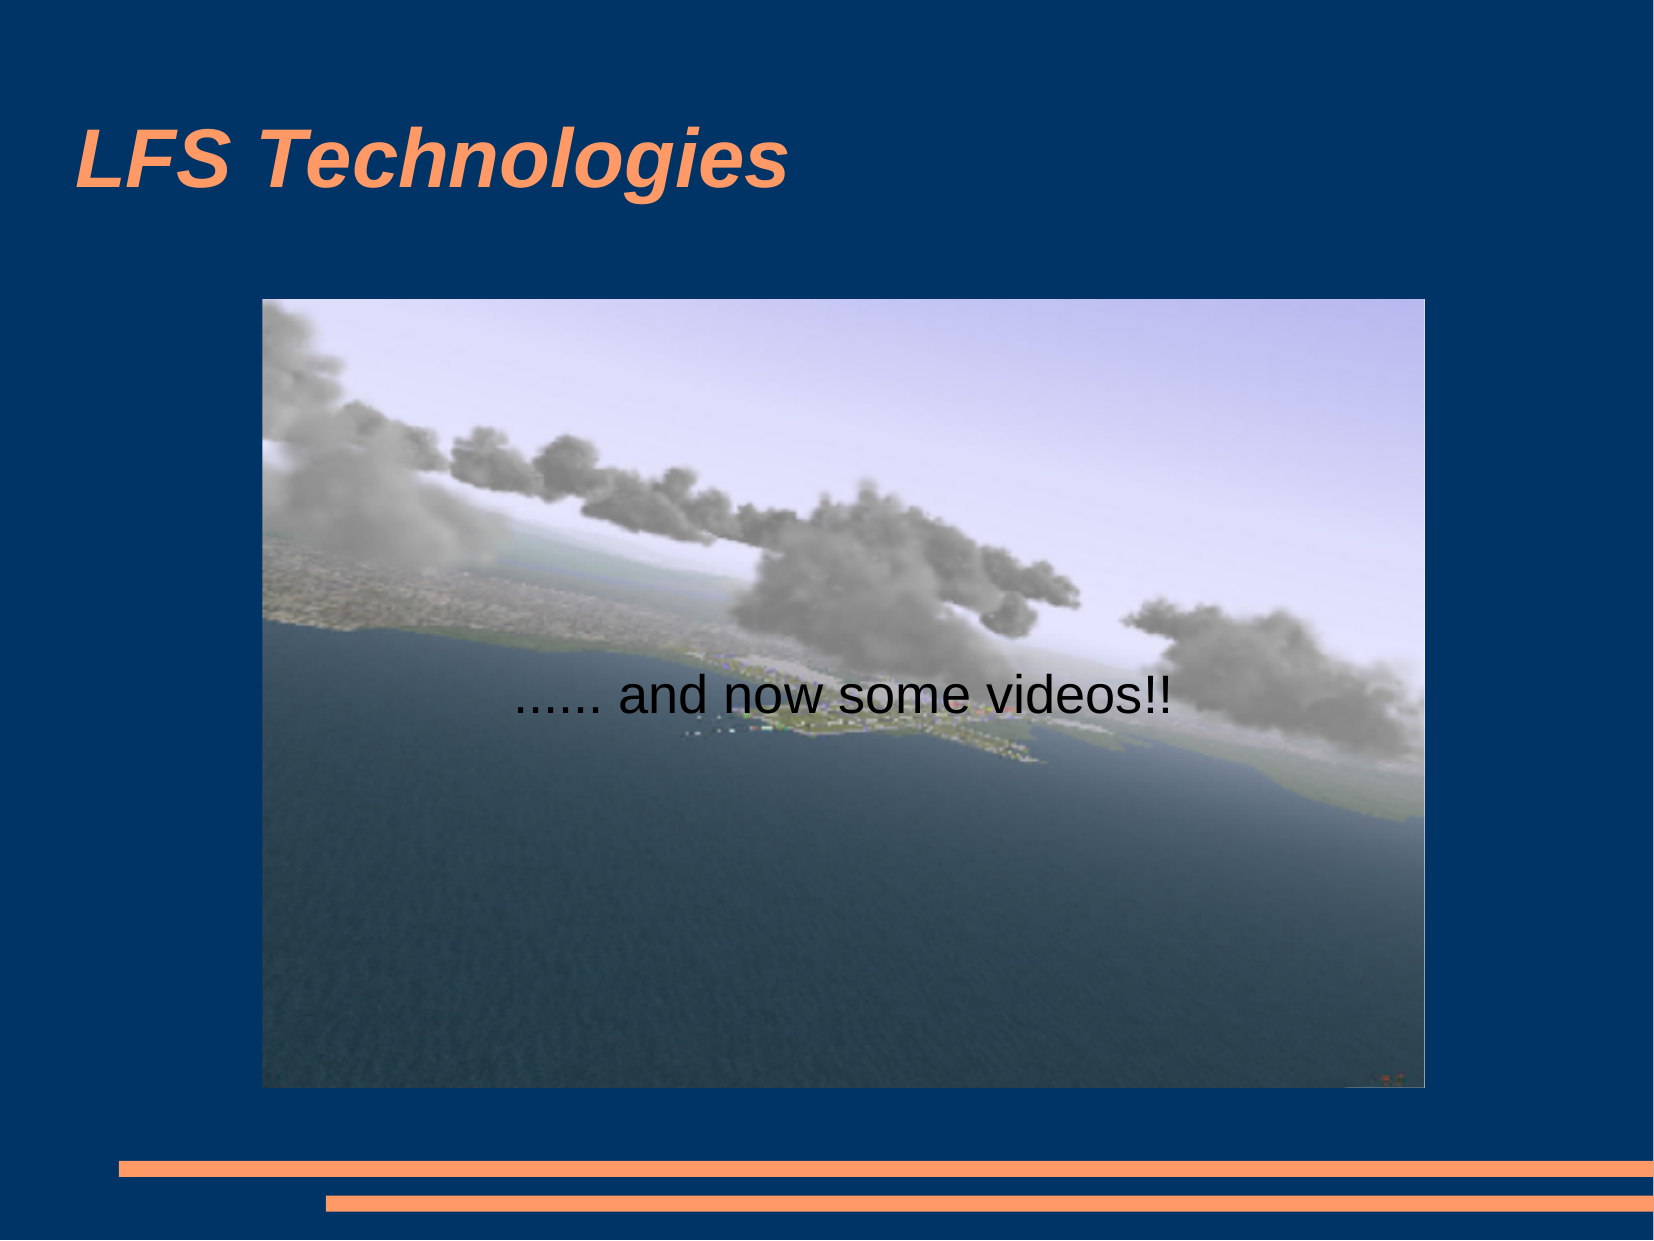

# LFS Technologies
...... and now some videos!!